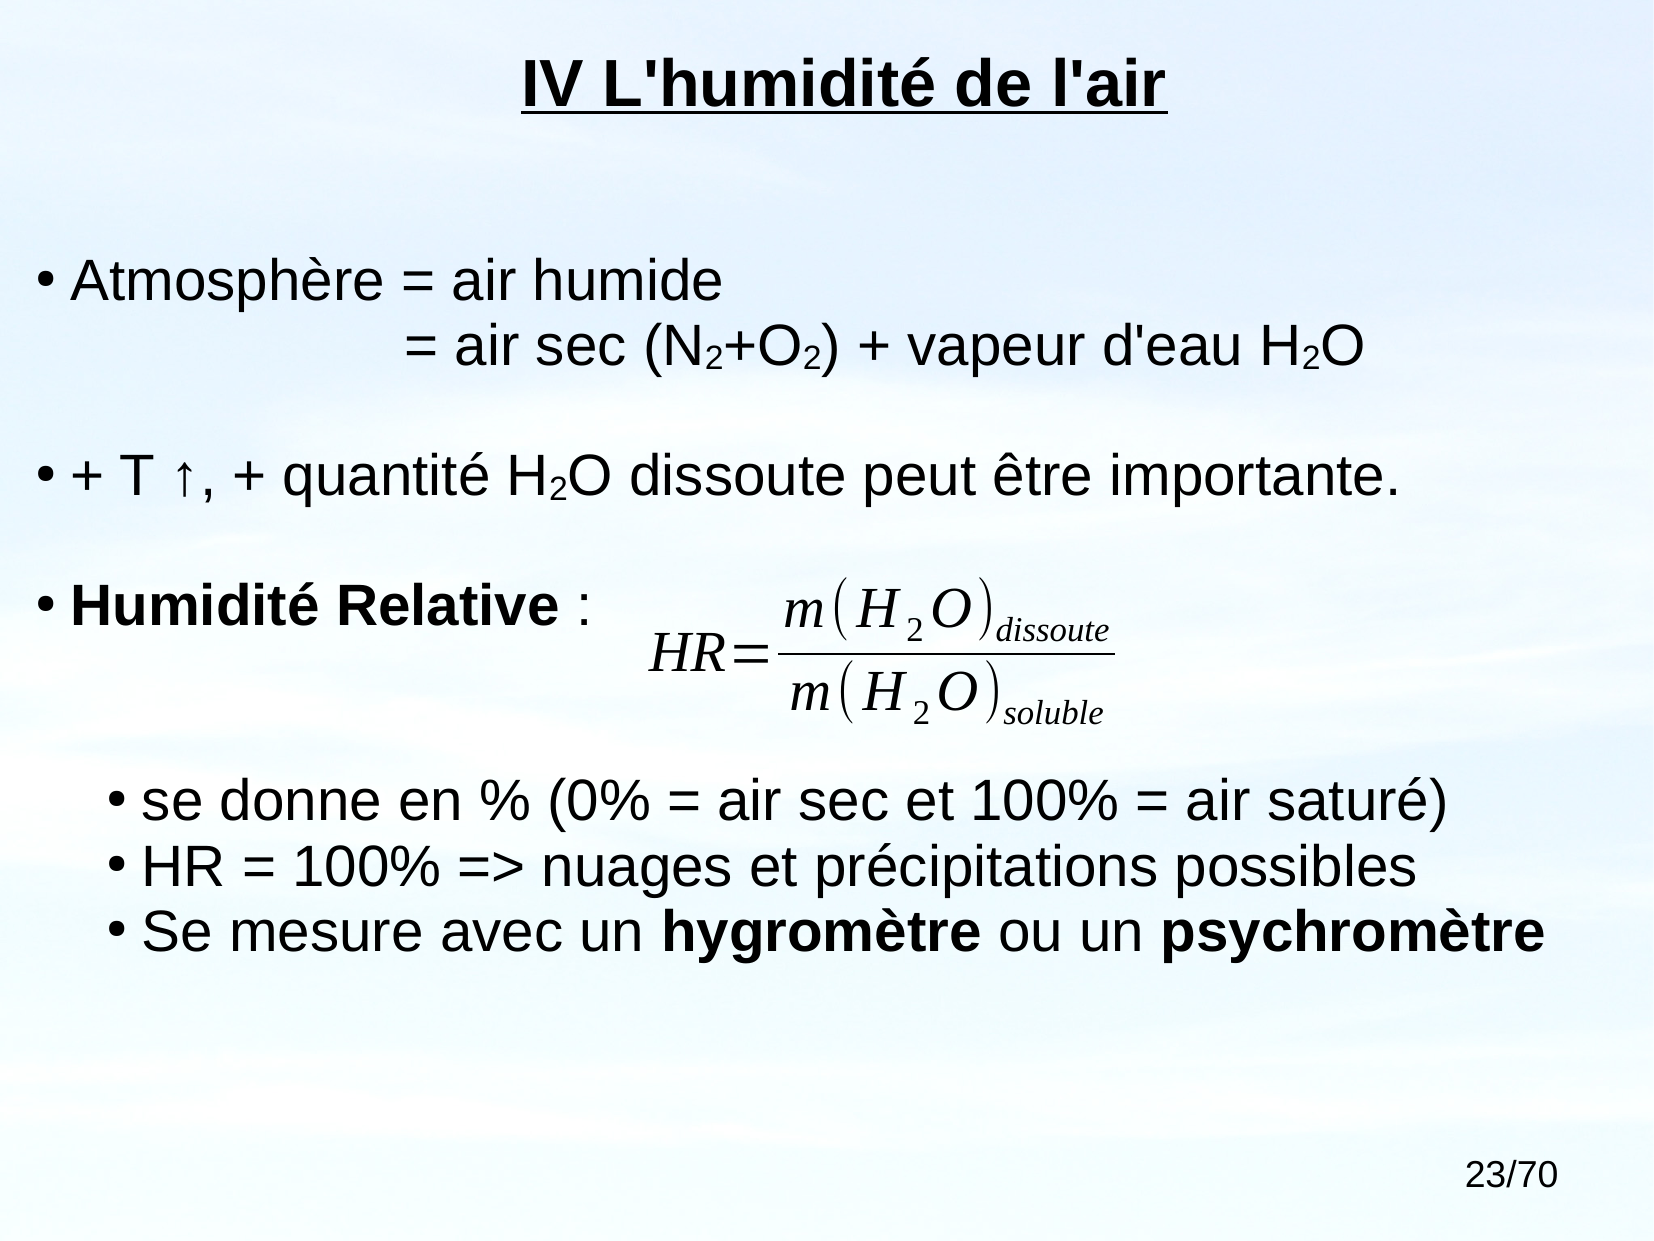

# IV L'humidité de l'air
Atmosphère = air humide
					= air sec (N2+O2) + vapeur d'eau H2O
+ T ↑, + quantité H2O dissoute peut être importante.
Humidité Relative :
se donne en % (0% = air sec et 100% = air saturé)
HR = 100% => nuages et précipitations possibles
Se mesure avec un hygromètre ou un psychromètre